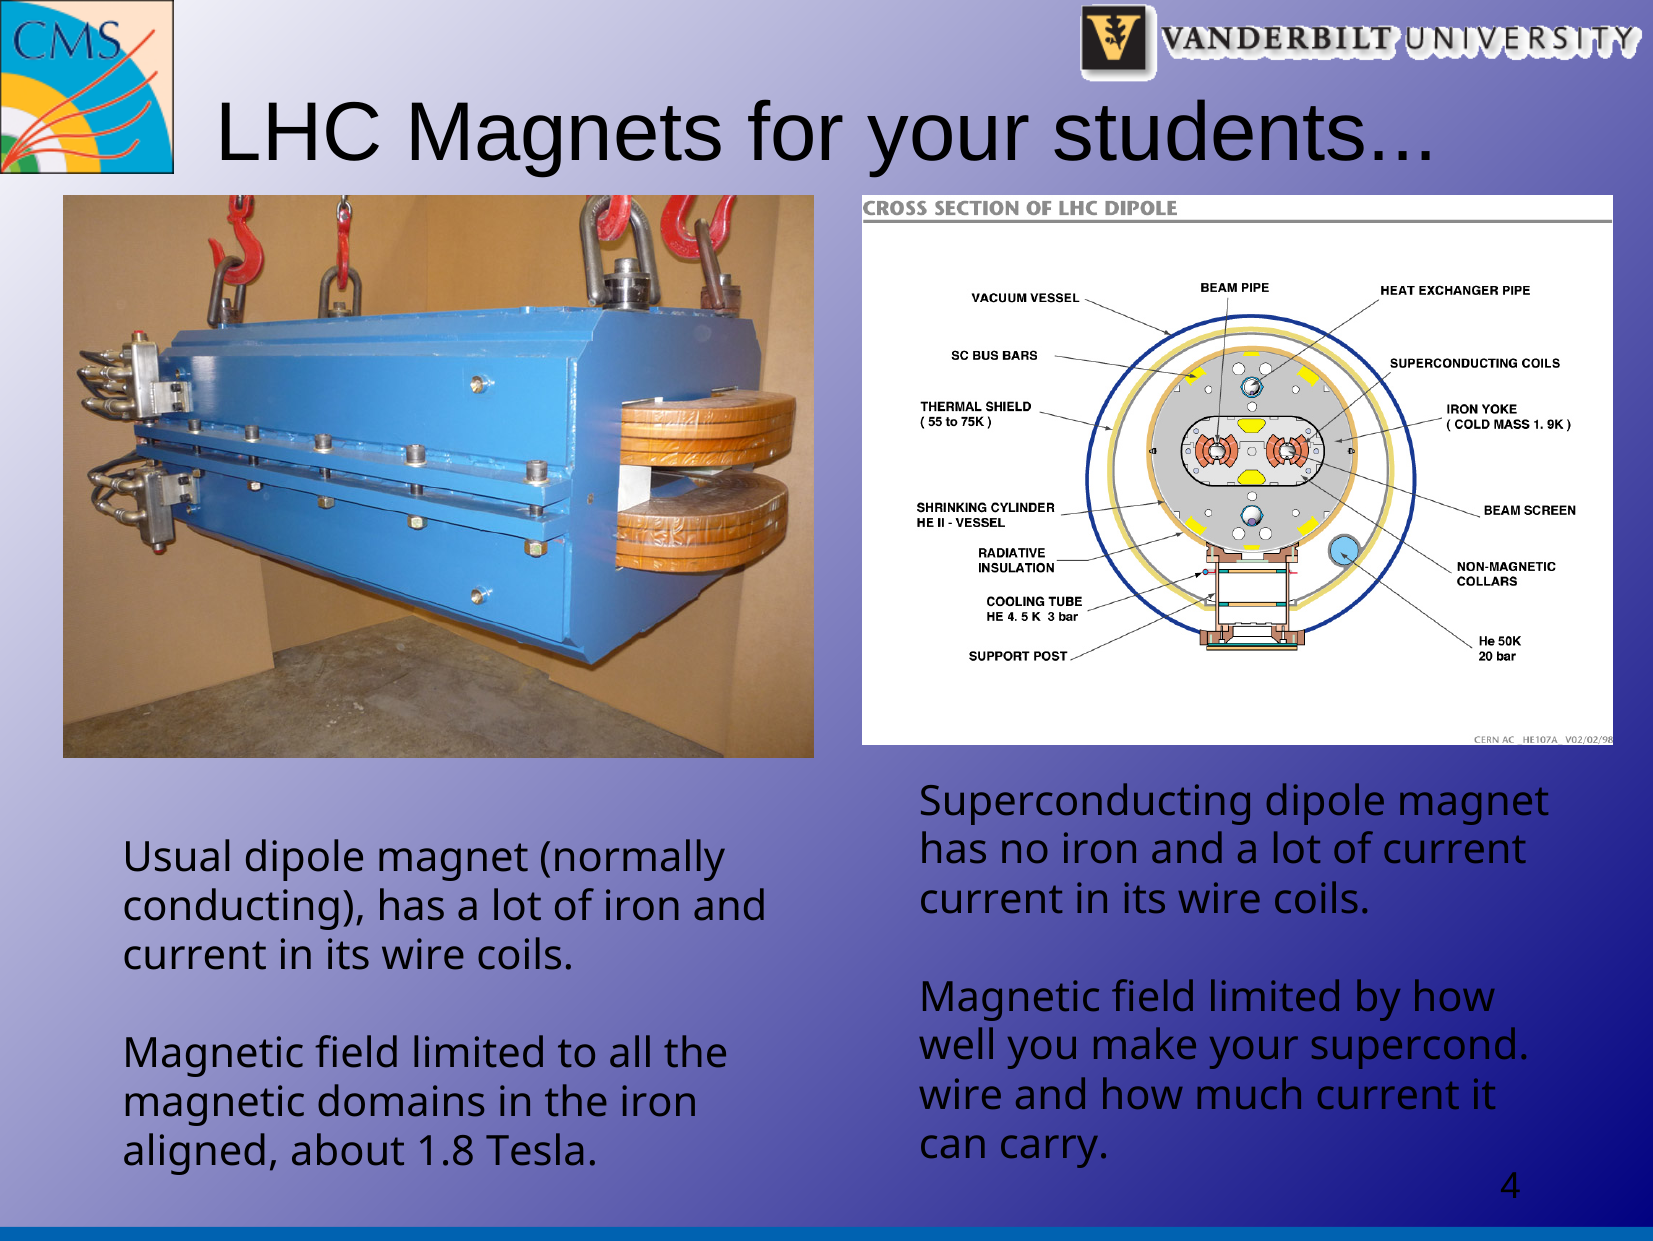

# LHC Magnets for your students...
Superconducting dipole magnet
has no iron and a lot of current
current in its wire coils.
Magnetic field limited by how
well you make your supercond.
wire and how much current it
can carry.
Usual dipole magnet (normally
conducting), has a lot of iron and
current in its wire coils.
Magnetic field limited to all the
magnetic domains in the iron
aligned, about 1.8 Tesla.
4